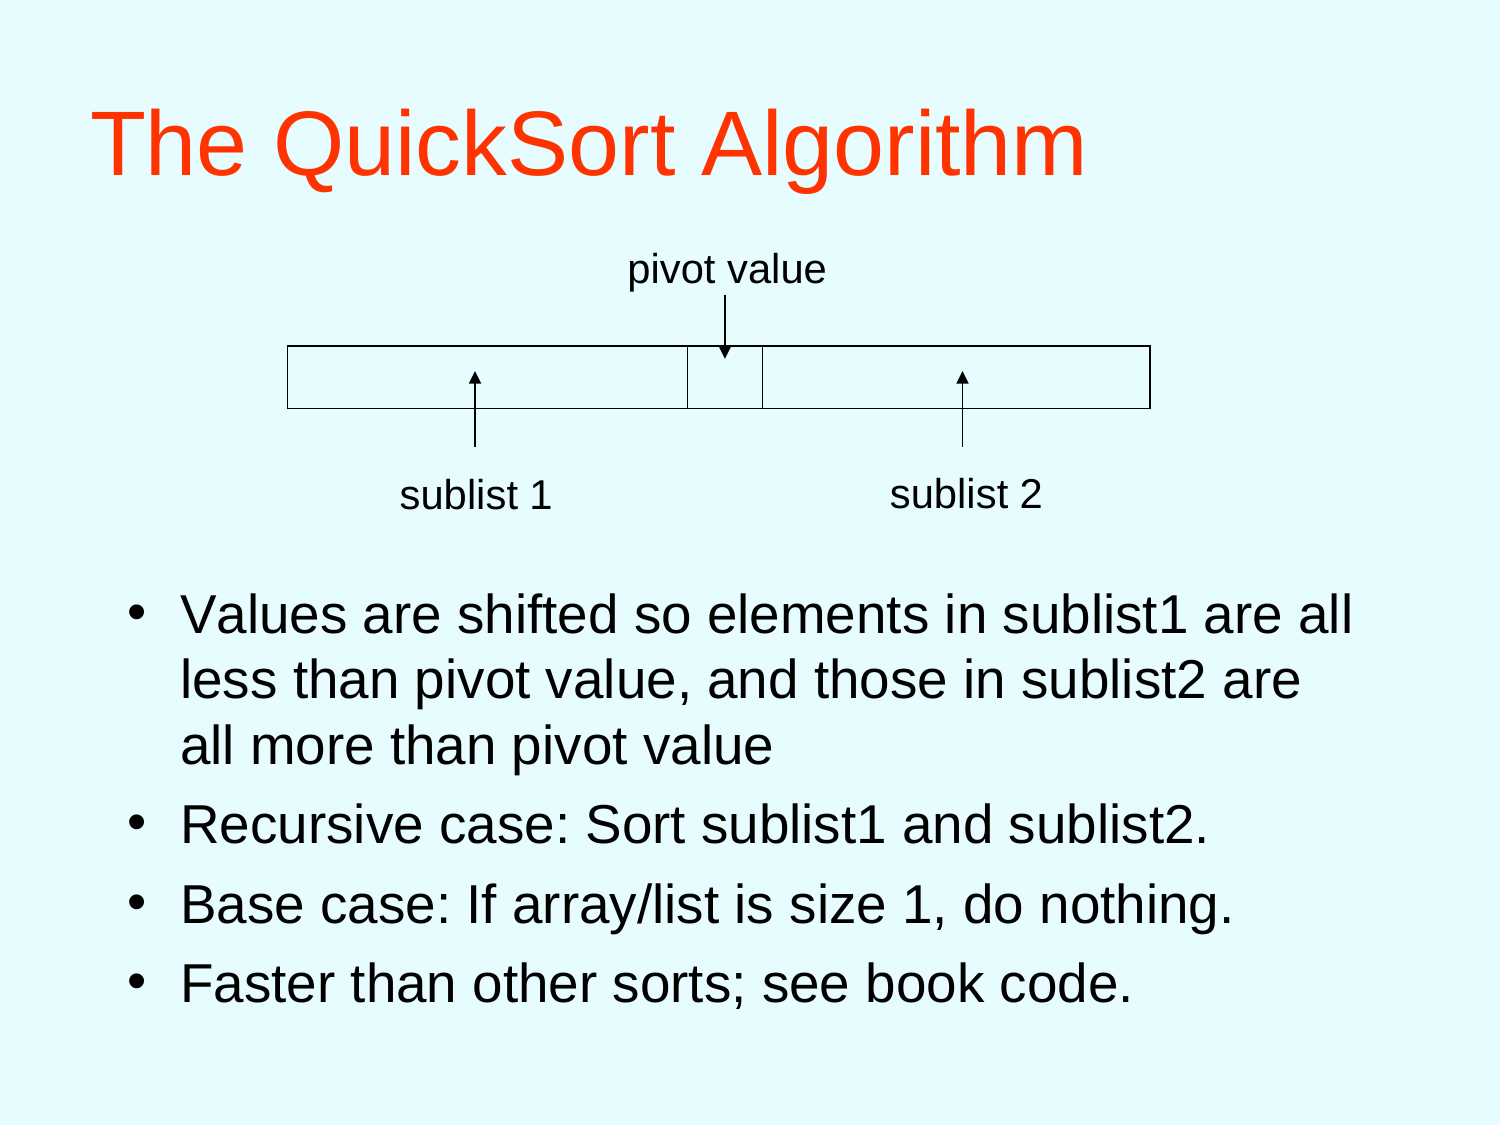

# The QuickSort Algorithm
pivot value
sublist 2
sublist 1
Values are shifted so elements in sublist1 are all less than pivot value, and those in sublist2 are all more than pivot value
Recursive case: Sort sublist1 and sublist2.
Base case: If array/list is size 1, do nothing.
Faster than other sorts; see book code.